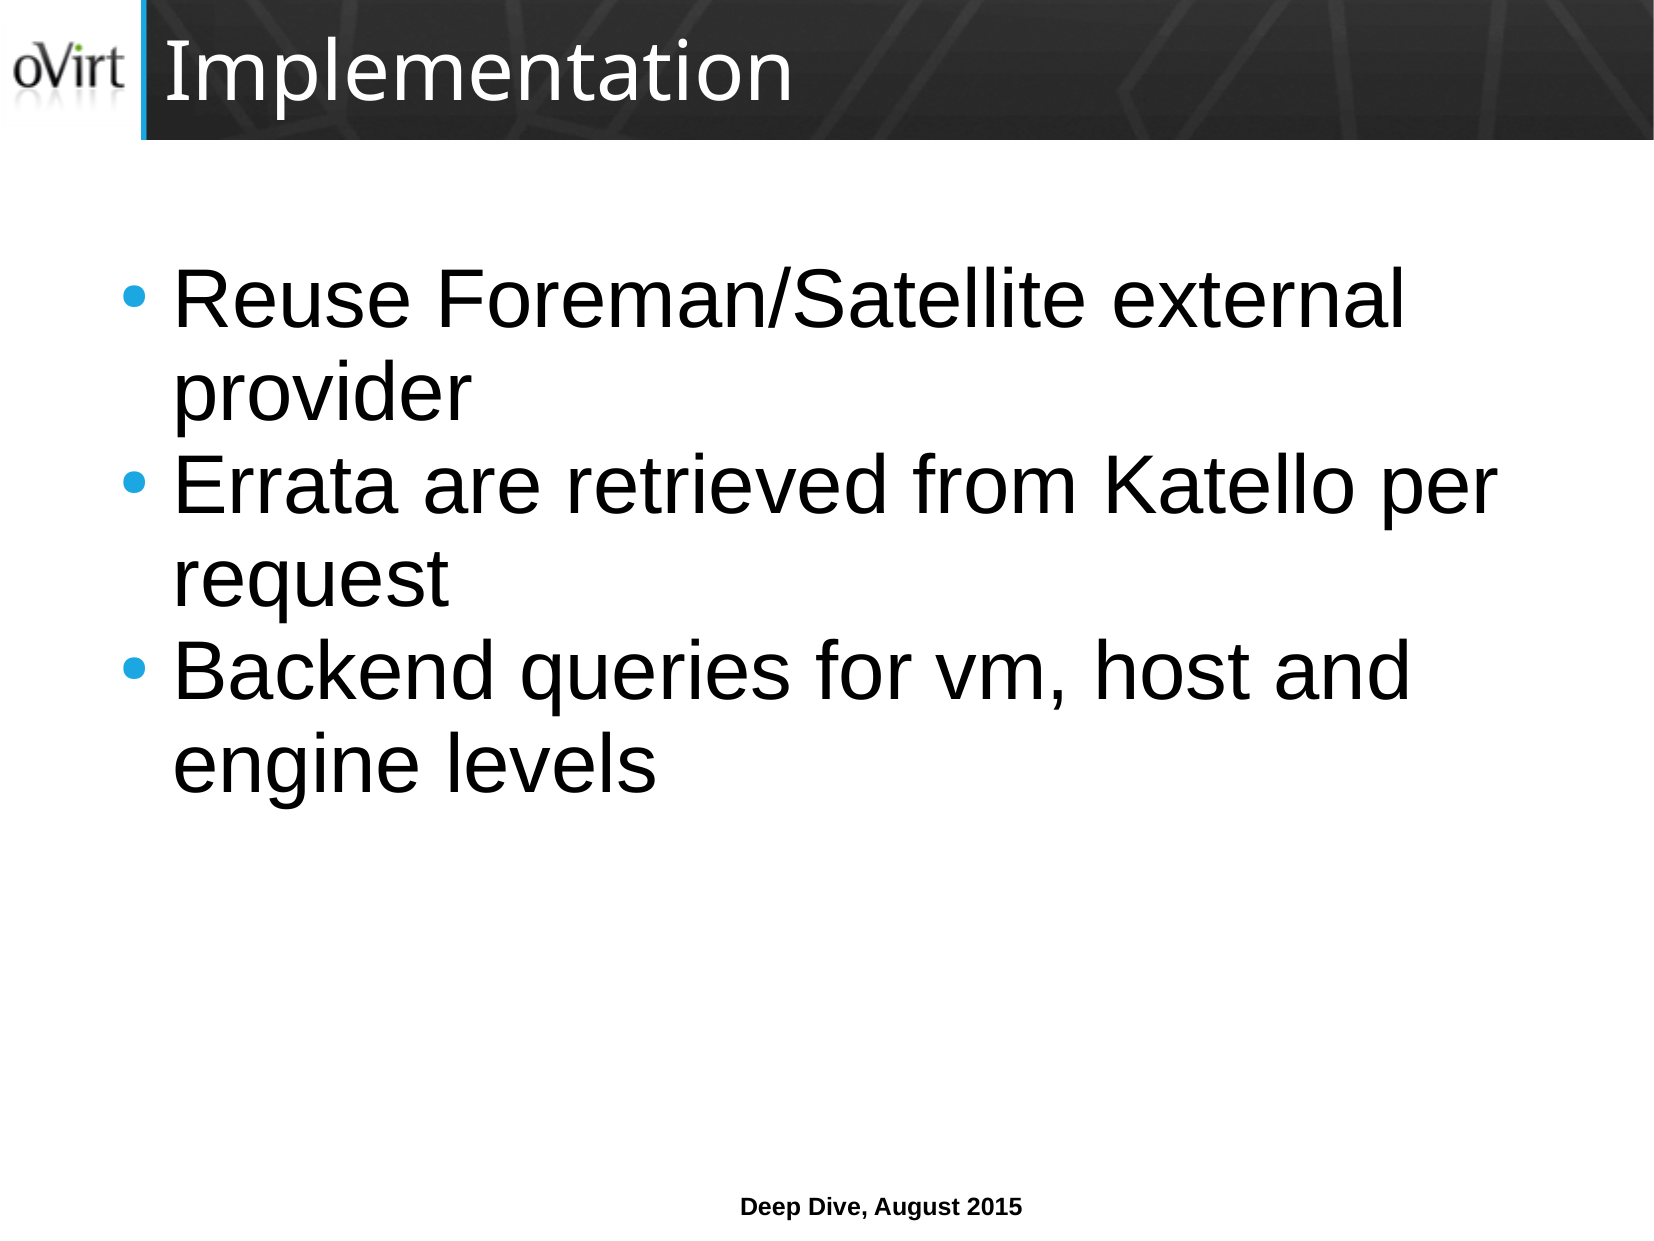

# Implementation
Reuse Foreman/Satellite external provider
Errata are retrieved from Katello per request
Backend queries for vm, host and engine levels